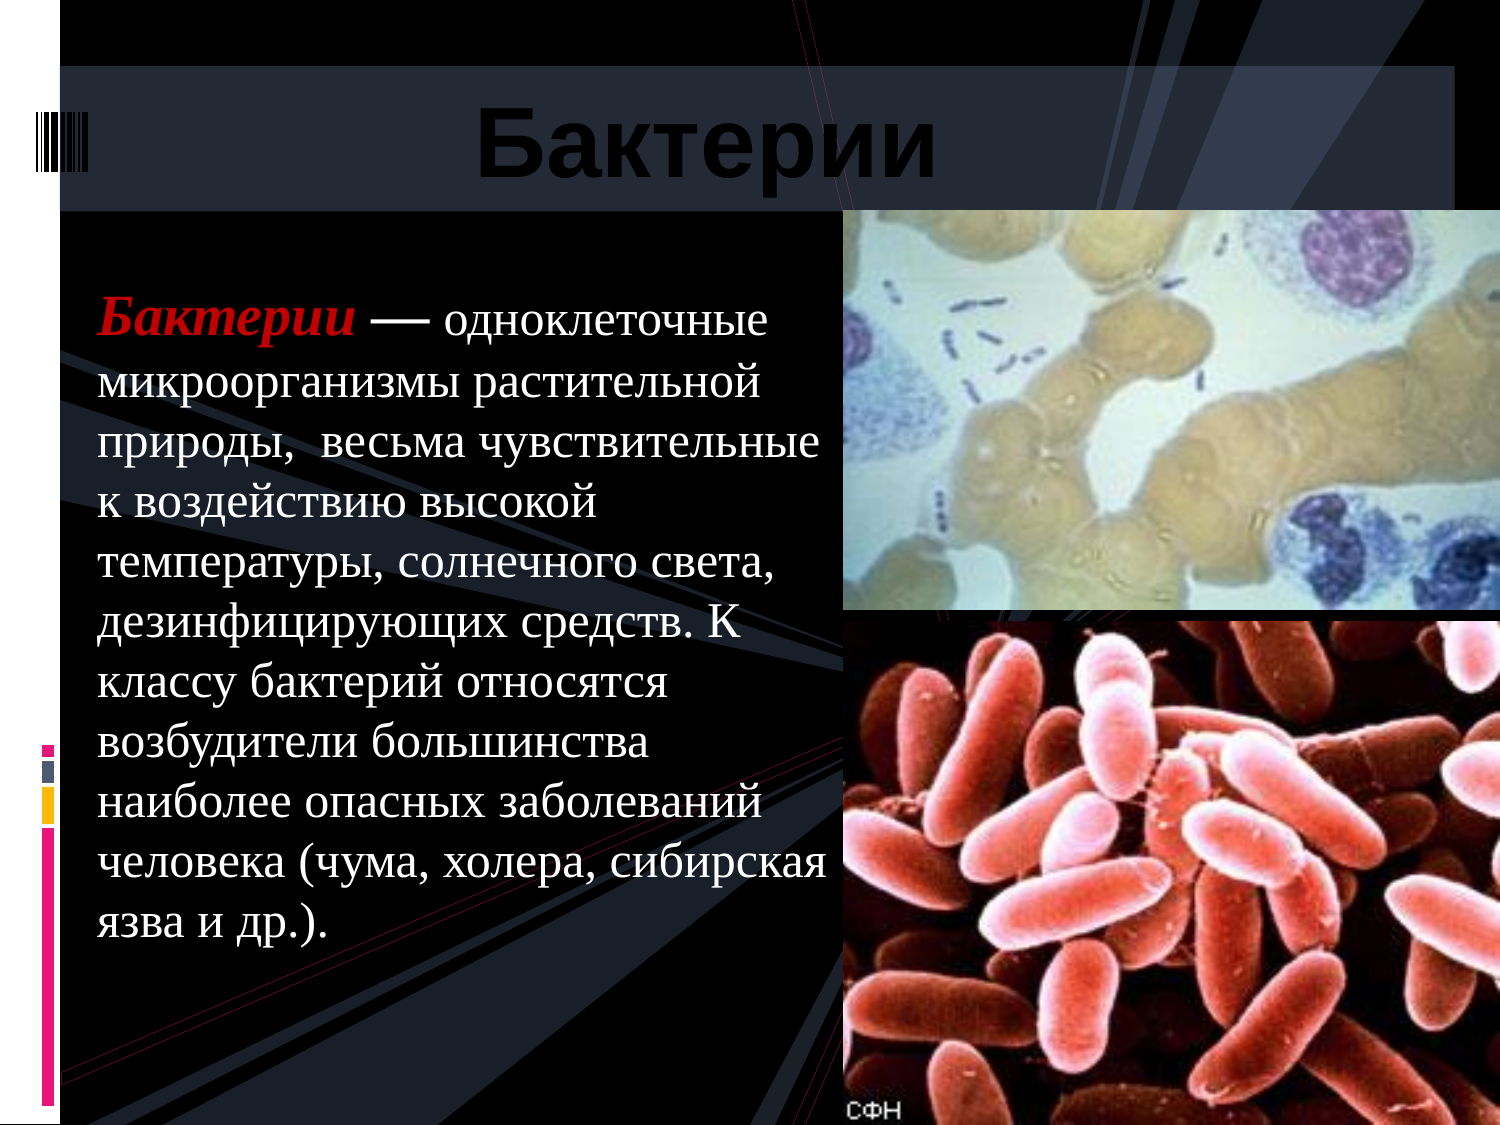

Бактерии
Бактерии — одноклеточные микроорганизмы растительной природы, весьма чувствительные к воздействию высокой температуры, солнечного света, дезинфицирующих средств. К классу бактерий относятся возбудители большинства наиболее опасных заболеваний человека (чума, холера, сибирская язва и др.).